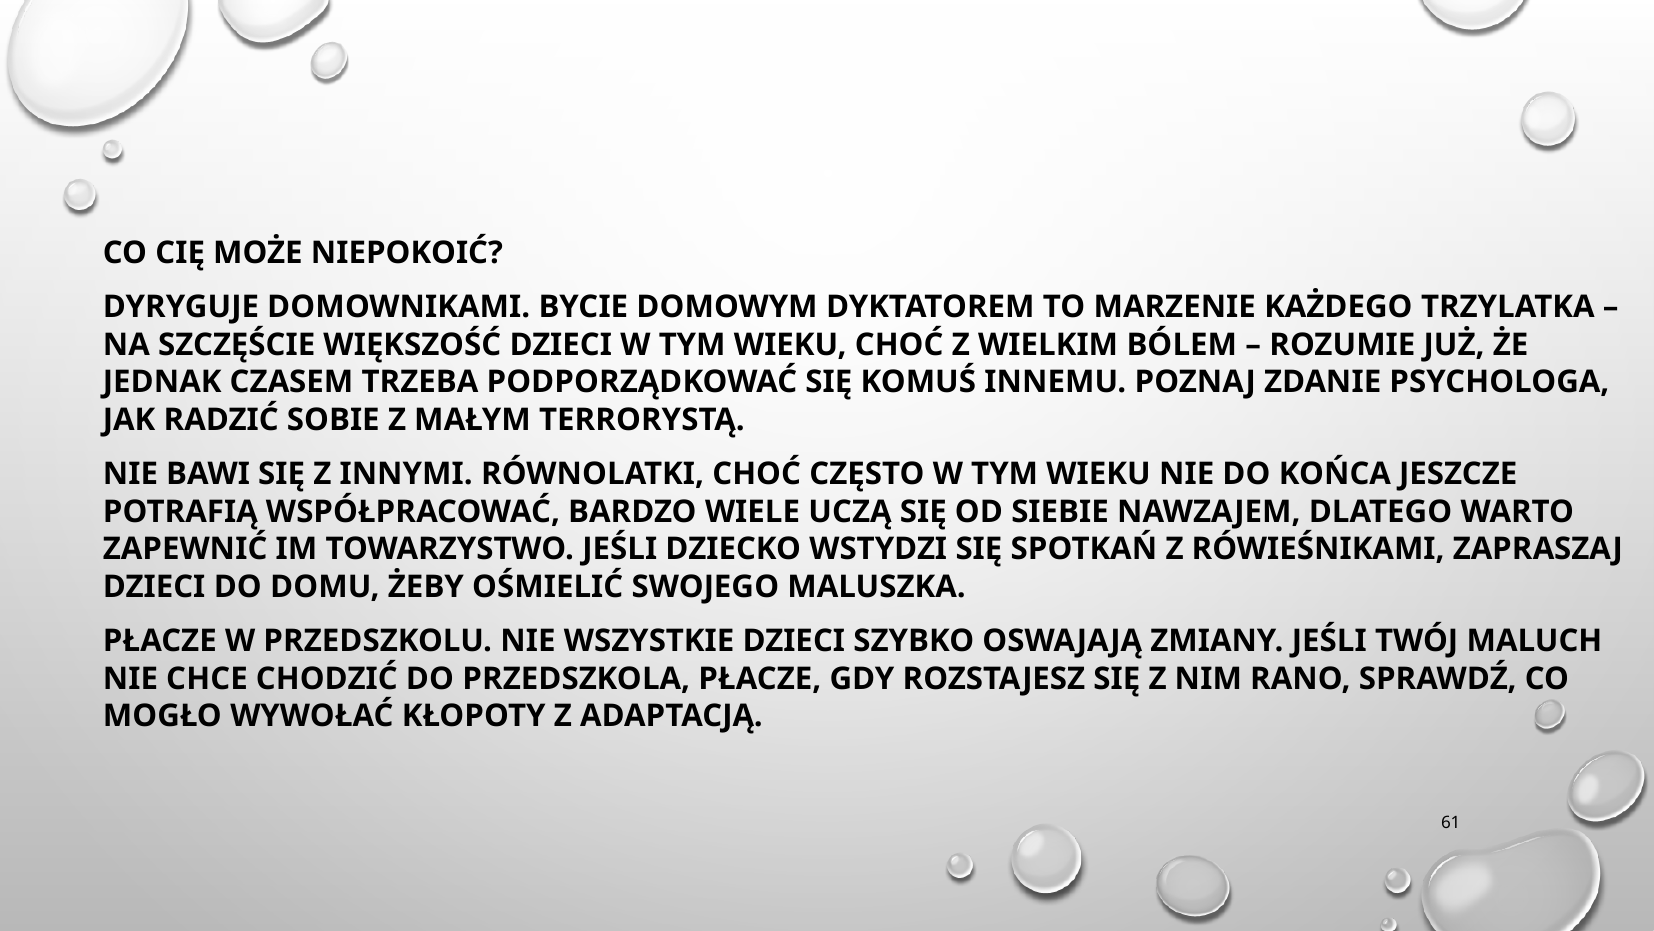

# Co cię może niepokoić?
Dyryguje domownikami. Bycie domowym dyktatorem to marzenie każdego trzylatka – na szczęście większość dzieci w tym wieku, choć z wielkim bólem – rozumie już, że jednak czasem trzeba podporządkować się komuś innemu. Poznaj zdanie psychologa, jak radzić sobie z małym terrorystą.
Nie bawi się z innymi. Równolatki, choć często w tym wieku nie do końca jeszcze potrafią współpracować, bardzo wiele uczą się od siebie nawzajem, dlatego warto zapewnić im towarzystwo. Jeśli dziecko wstydzi się spotkań z rówieśnikami, zapraszaj dzieci do domu, żeby ośmielić swojego maluszka.
Płacze w przedszkolu. Nie wszystkie dzieci szybko oswajają zmiany. Jeśli twój maluch nie chce chodzić do przedszkola, płacze, gdy rozstajesz się z nim rano, sprawdź, co mogło wywołać kłopoty z adaptacją.
60